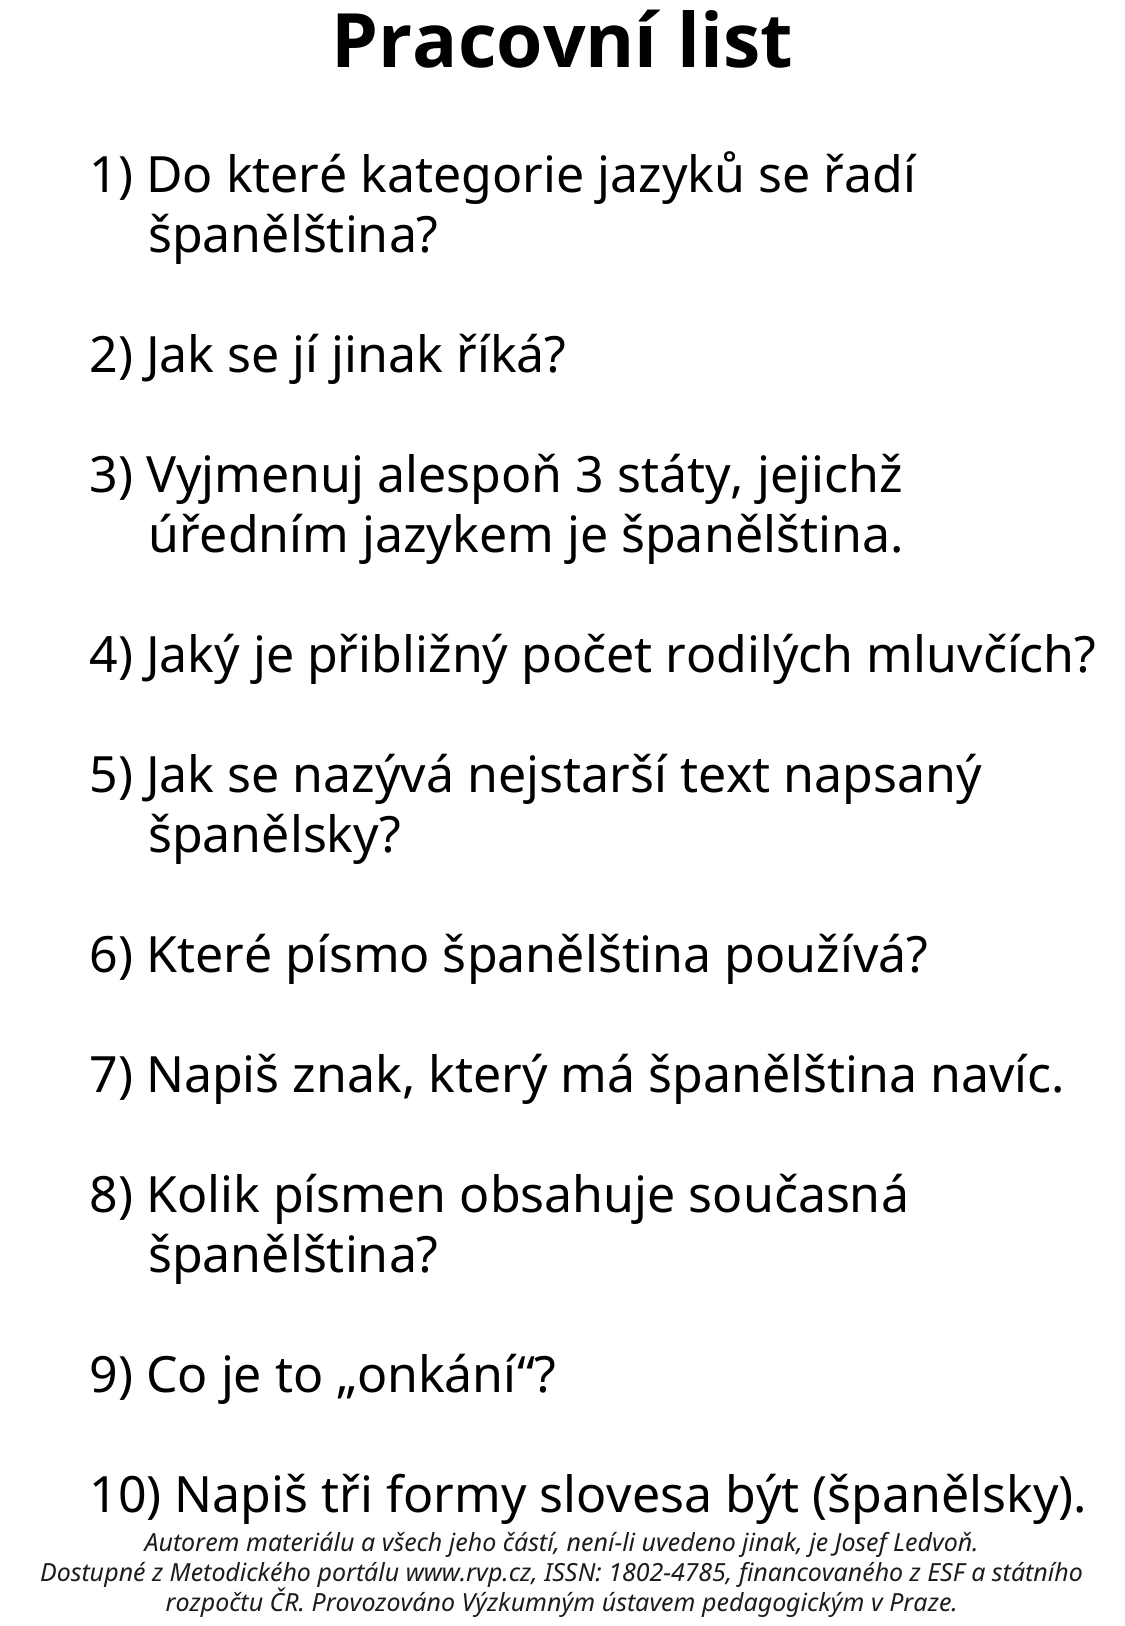

Pracovní list
1) Do které kategorie jazyků se řadí španělština?
2) Jak se jí jinak říká?
3) Vyjmenuj alespoň 3 státy, jejichž úředním jazykem je španělština.
4) Jaký je přibližný počet rodilých mluvčích?
5) Jak se nazývá nejstarší text napsaný španělsky?
6) Které písmo španělština používá?
7) Napiš znak, který má španělština navíc.
8) Kolik písmen obsahuje současná španělština?
9) Co je to „onkání“?
10) Napiš tři formy slovesa být (španělsky).
Autorem materiálu a všech jeho částí, není-li uvedeno jinak, je Josef Ledvoň.
Dostupné z Metodického portálu www.rvp.cz, ISSN: 1802-4785, financovaného z ESF a státního rozpočtu ČR. Provozováno Výzkumným ústavem pedagogickým v Praze.